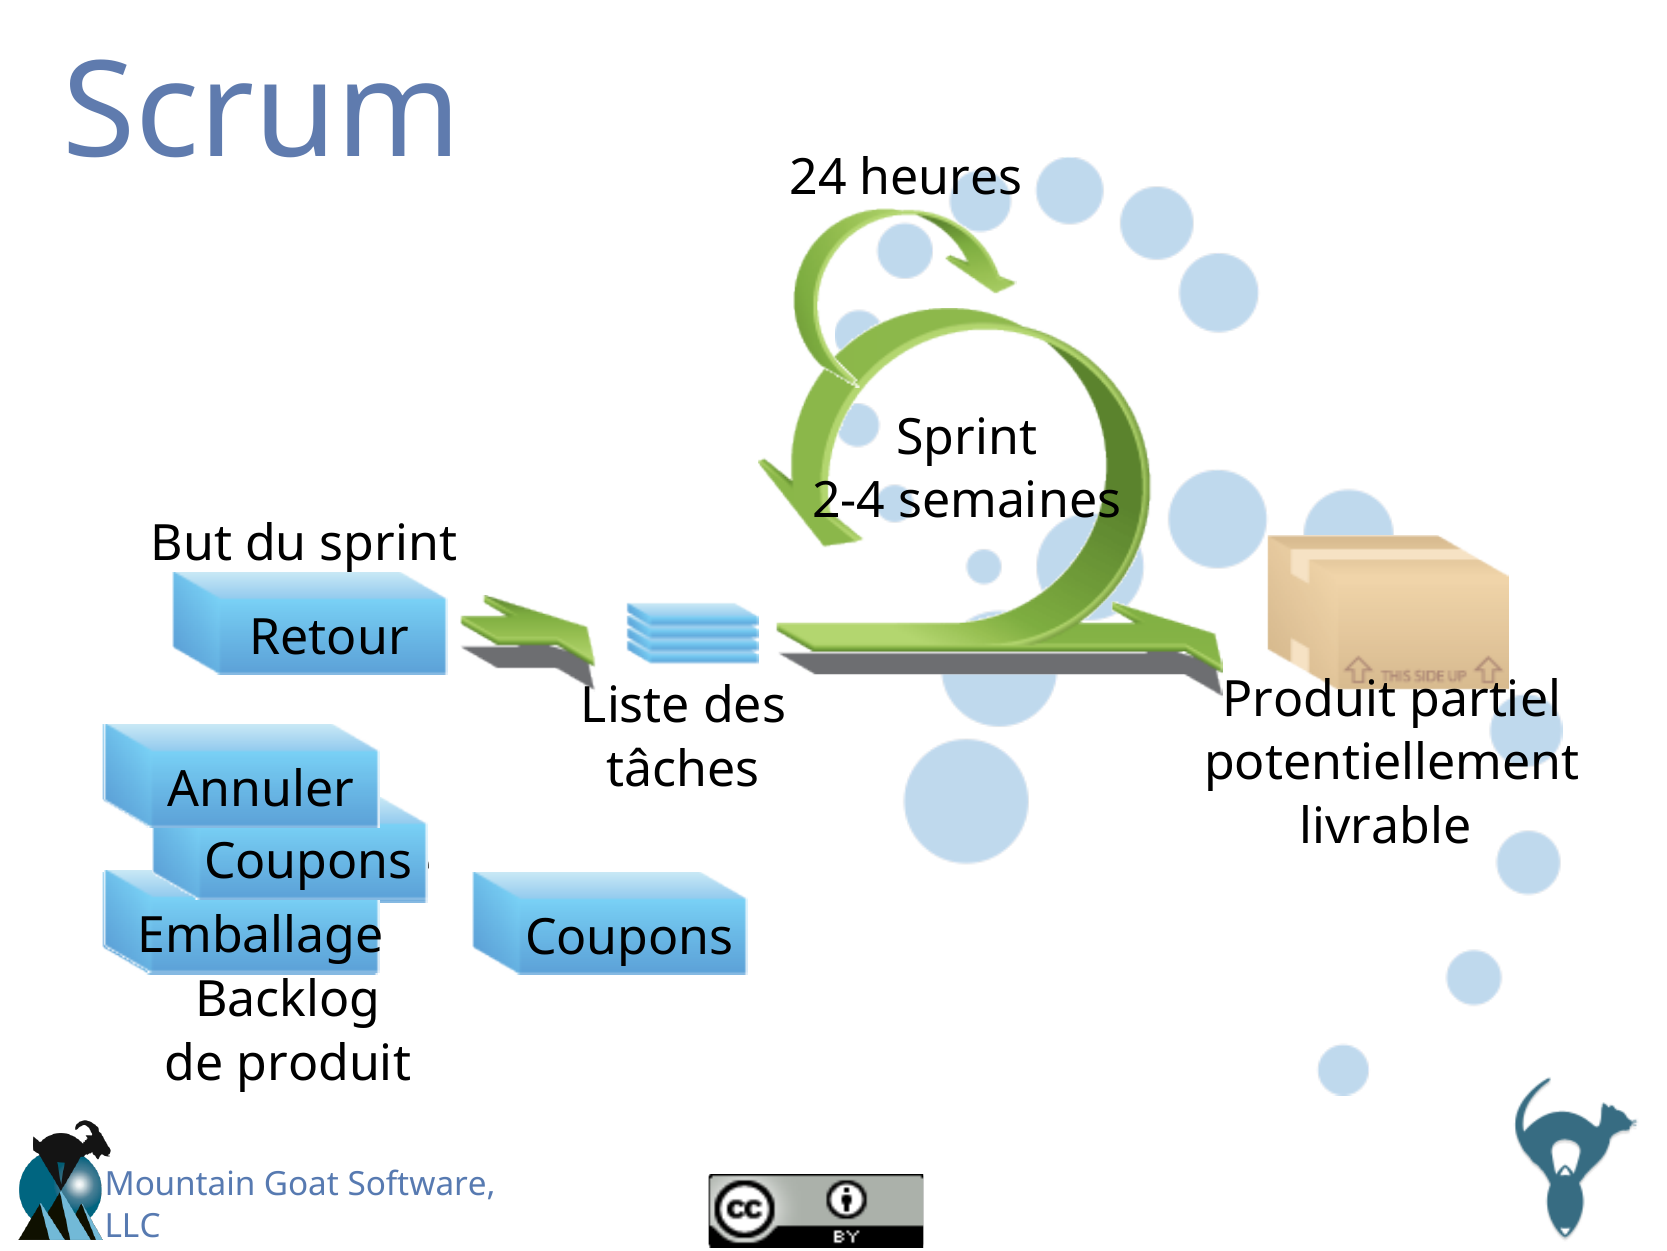

# Scrum
24 heures
Sprint
2-4 semaines
But du sprint
Retour
Produit partiel
 potentiellement
livrable
Liste des
tâches
Retour
Annuler
Coupons
Emballage
Emballage
Annuler
Coupons
Backlog
de produit